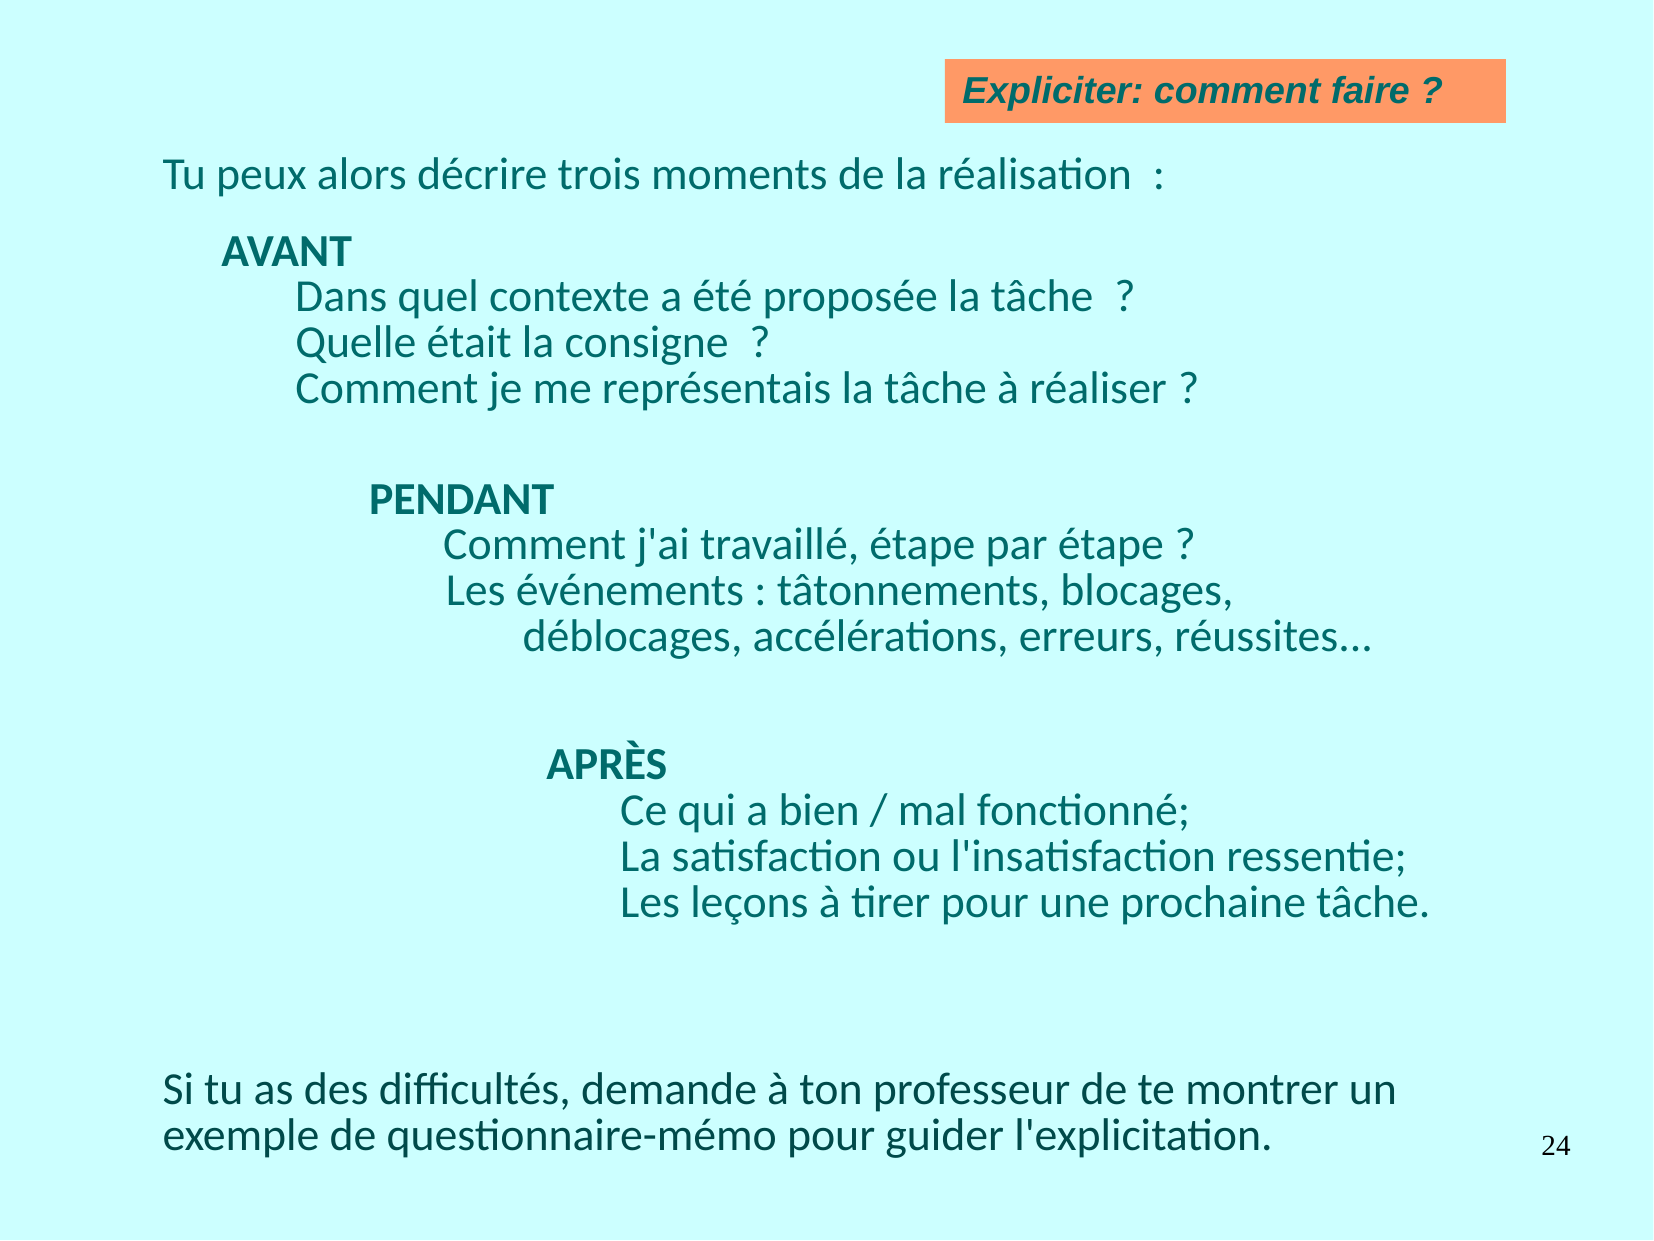

Expliciter: comment faire ?
Tu peux alors décrire trois moments de la réalisation  :
AVANT
	Dans quel contexte a été proposée la tâche  ?
Quelle était la consigne  ?
Comment je me représentais la tâche à réaliser ?
PENDANT
Comment j'ai travaillé, étape par étape ?
Les événements : tâtonnements, blocages, déblocages, accélérations, erreurs, réussites...
APRÈS
Ce qui a bien / mal fonctionné;
La satisfaction ou l'insatisfaction ressentie;
Les leçons à tirer pour une prochaine tâche.
Si tu as des difficultés, demande à ton professeur de te montrer un exemple de questionnaire-mémo pour guider l'explicitation.
24